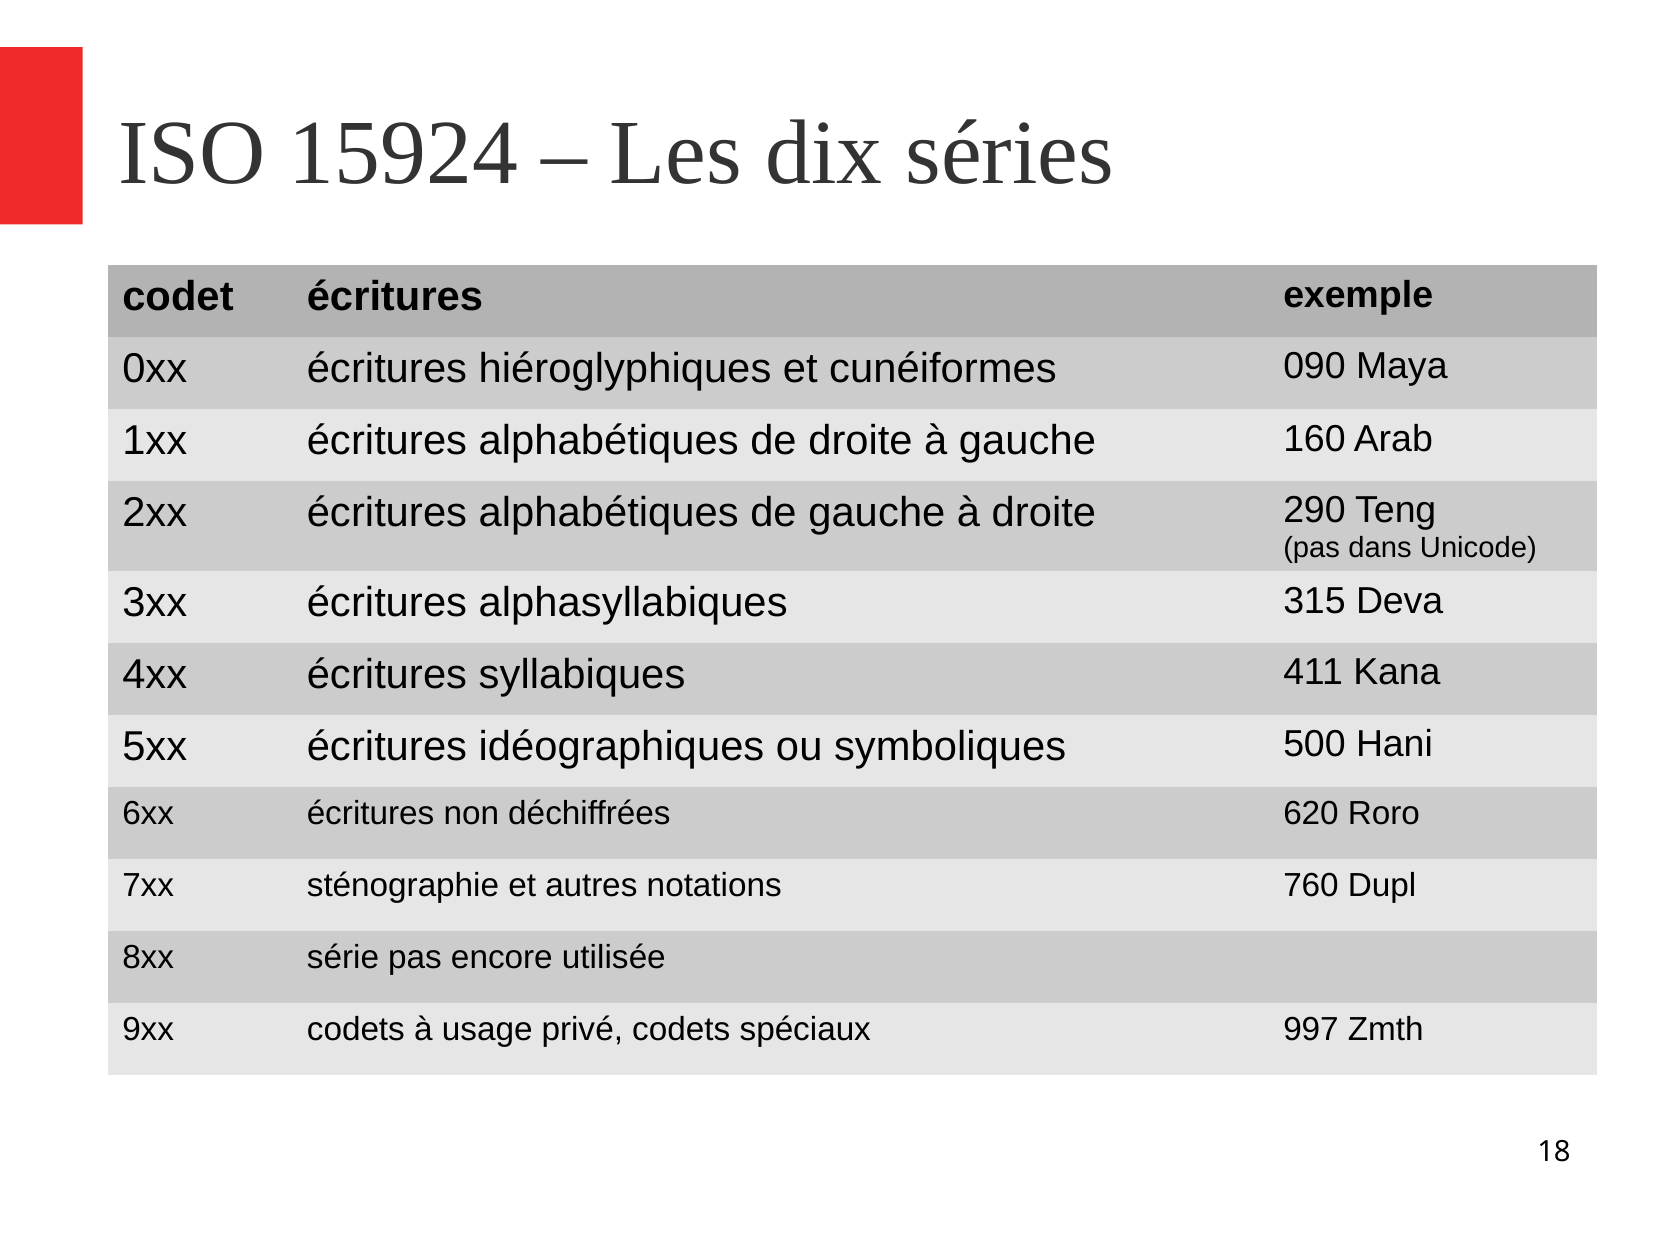

# ISO 15924 – Les dix séries
| codet | écritures | exemple |
| --- | --- | --- |
| 0xx | écritures hiéroglyphiques et cunéiformes | 090 Maya |
| 1xx | écritures alphabétiques de droite à gauche | 160 Arab |
| 2xx | écritures alphabétiques de gauche à droite | 290 Teng (pas dans Unicode) |
| 3xx | écritures alphasyllabiques | 315 Deva |
| 4xx | écritures syllabiques | 411 Kana |
| 5xx | écritures idéographiques ou symboliques | 500 Hani |
| 6xx | écritures non déchiffrées | 620 Roro |
| 7xx | sténographie et autres notations | 760 Dupl |
| 8xx | série pas encore utilisée | |
| 9xx | codets à usage privé, codets spéciaux | 997 Zmth |
18